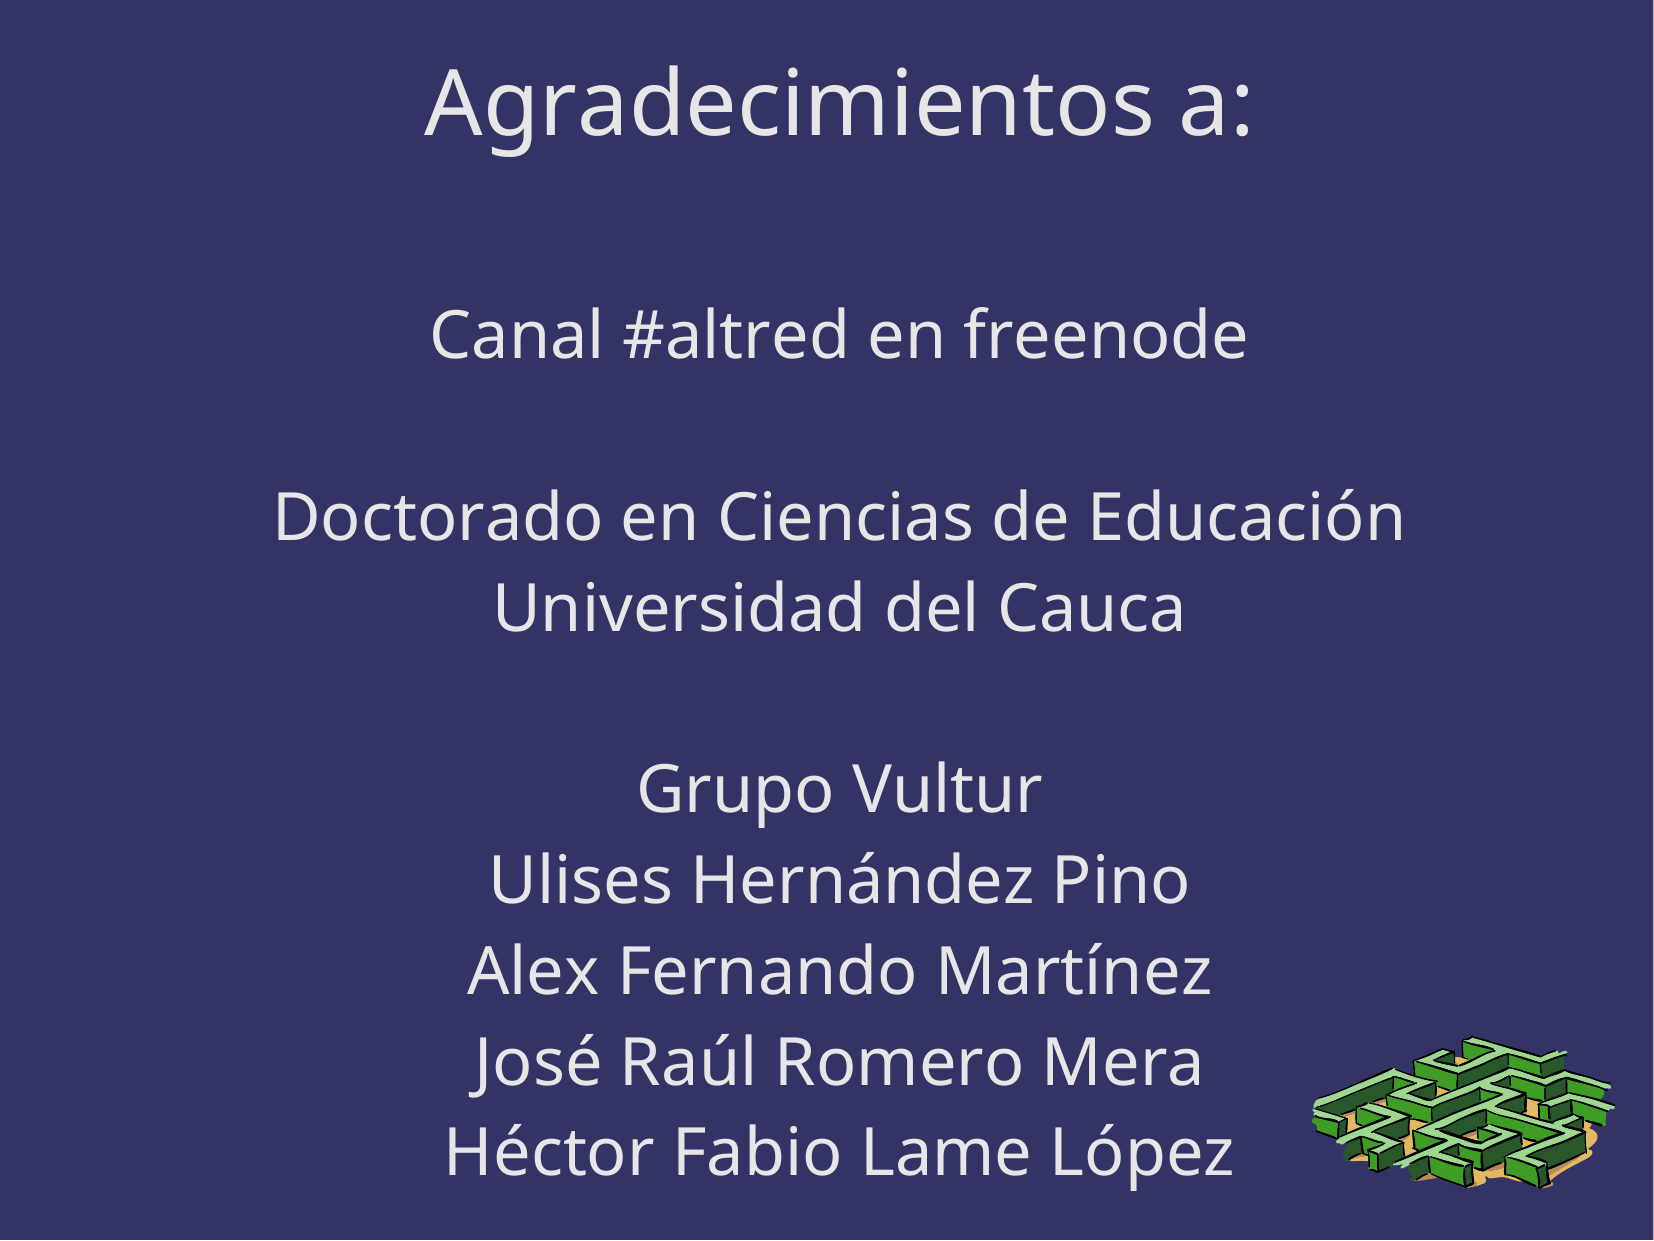

# Agradecimientos a:
Canal #altred en freenode
Doctorado en Ciencias de Educación
Universidad del Cauca
Grupo Vultur
Ulises Hernández Pino
Alex Fernando Martínez
José Raúl Romero Mera
Héctor Fabio Lame López